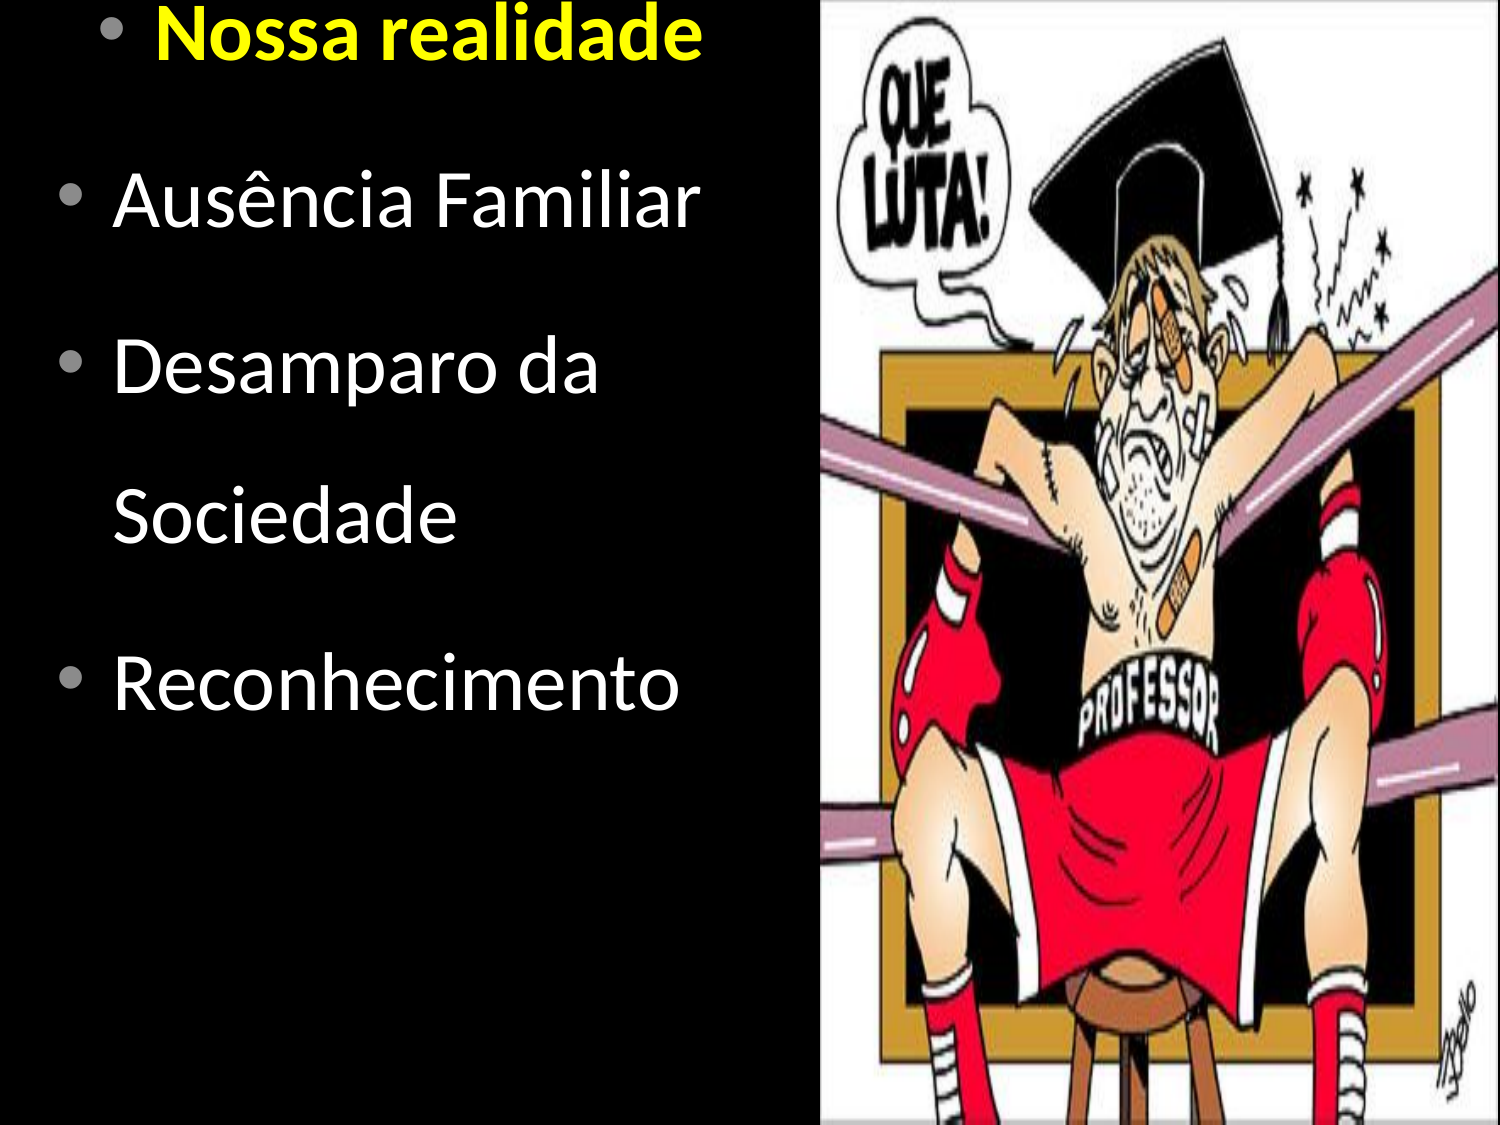

# Nossa realidade
Ausência Familiar
Desamparo da Sociedade
Reconhecimento